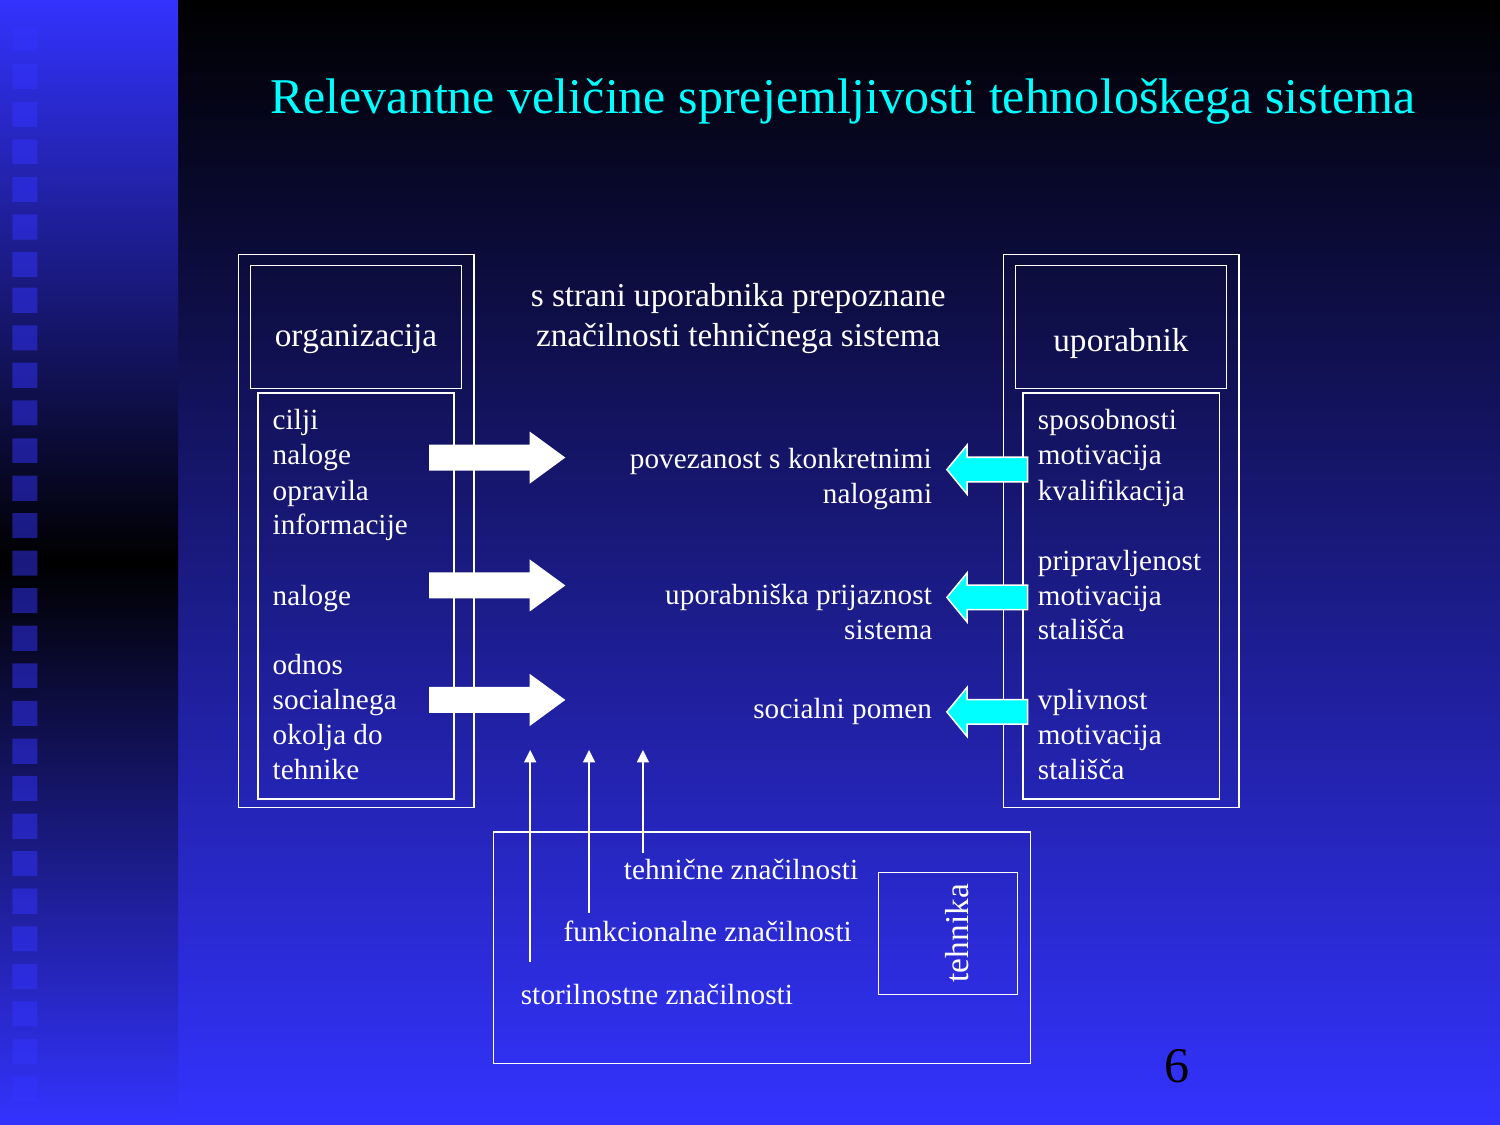

Relevantne veličine sprejemljivosti tehnološkega sistema
organizacija
cilji
naloge
opravila
informacije
naloge
odnos
socialnega
okolja do tehnike
s strani uporabnika prepoznane značilnosti tehničnega sistema
povezanost s konkretnimi nalogami
uporabniška prijaznost sistema
socialni pomen
uporabnik
sposobnosti
motivacija
kvalifikacija
pripravljenost
motivacija stališča
vplivnost
motivacija
stališča
tehnične značilnosti
tehnika
funkcionalne značilnosti
storilnostne značilnosti
6